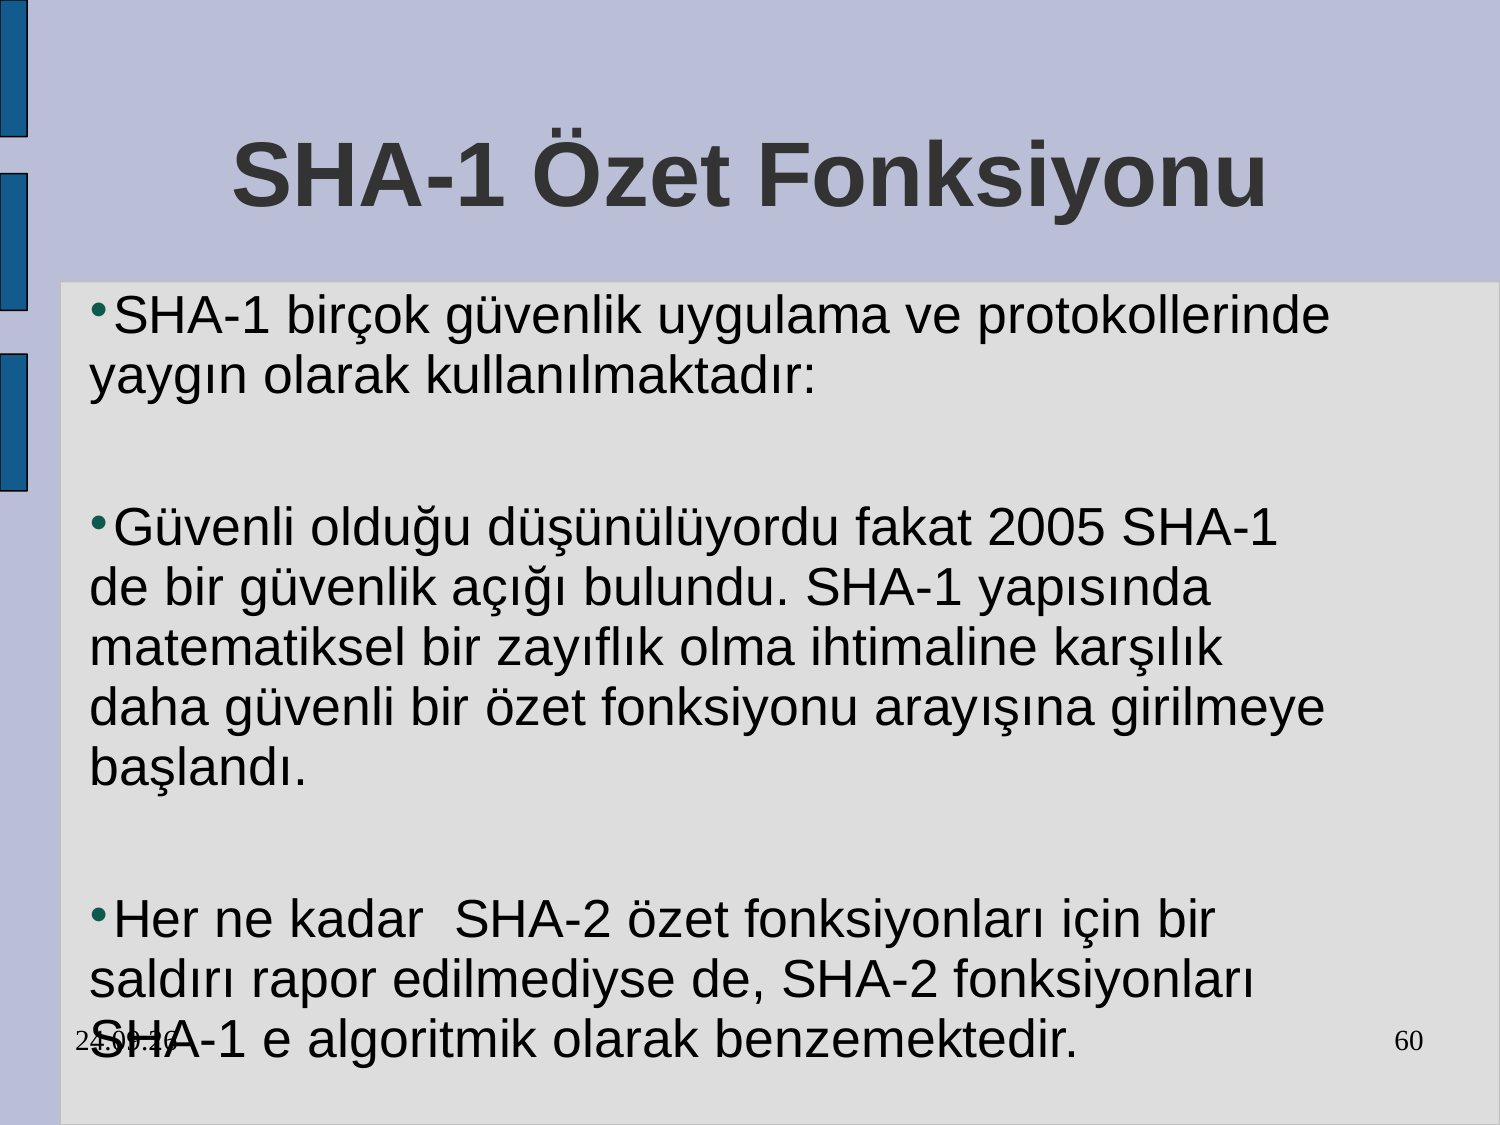

# SHA-1 Özet Fonksiyonu
SHA-1 birçok güvenlik uygulama ve protokollerinde yaygın olarak kullanılmaktadır:
Güvenli olduğu düşünülüyordu fakat 2005 SHA-1 de bir güvenlik açığı bulundu. SHA-1 yapısında matematiksel bir zayıflık olma ihtimaline karşılık daha güvenli bir özet fonksiyonu arayışına girilmeye başlandı.
Her ne kadar SHA-2 özet fonksiyonları için bir saldırı rapor edilmediyse de, SHA-2 fonksiyonları SHA-1 e algoritmik olarak benzemektedir.
60